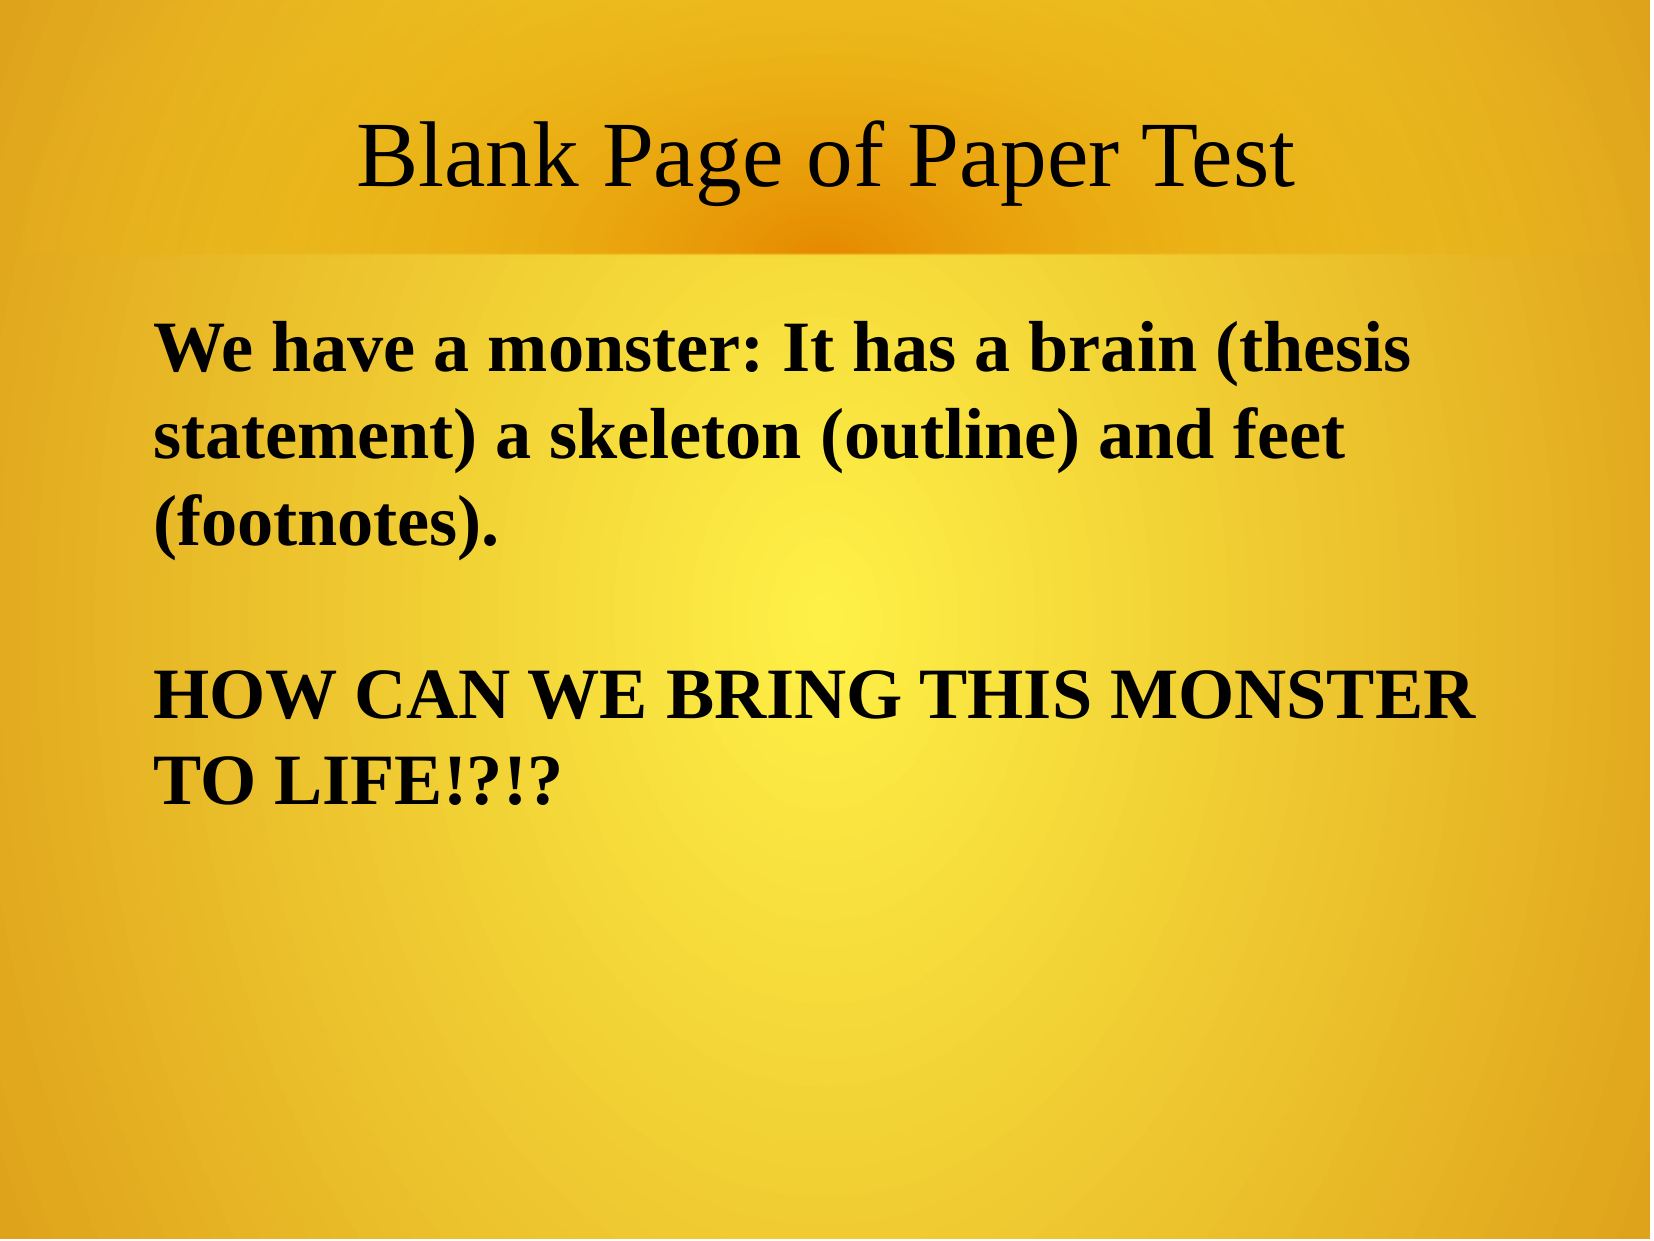

Blank Page of Paper Test
We have a monster: It has a brain (thesis statement) a skeleton (outline) and feet (footnotes).
HOW CAN WE BRING THIS MONSTER TO LIFE!?!?